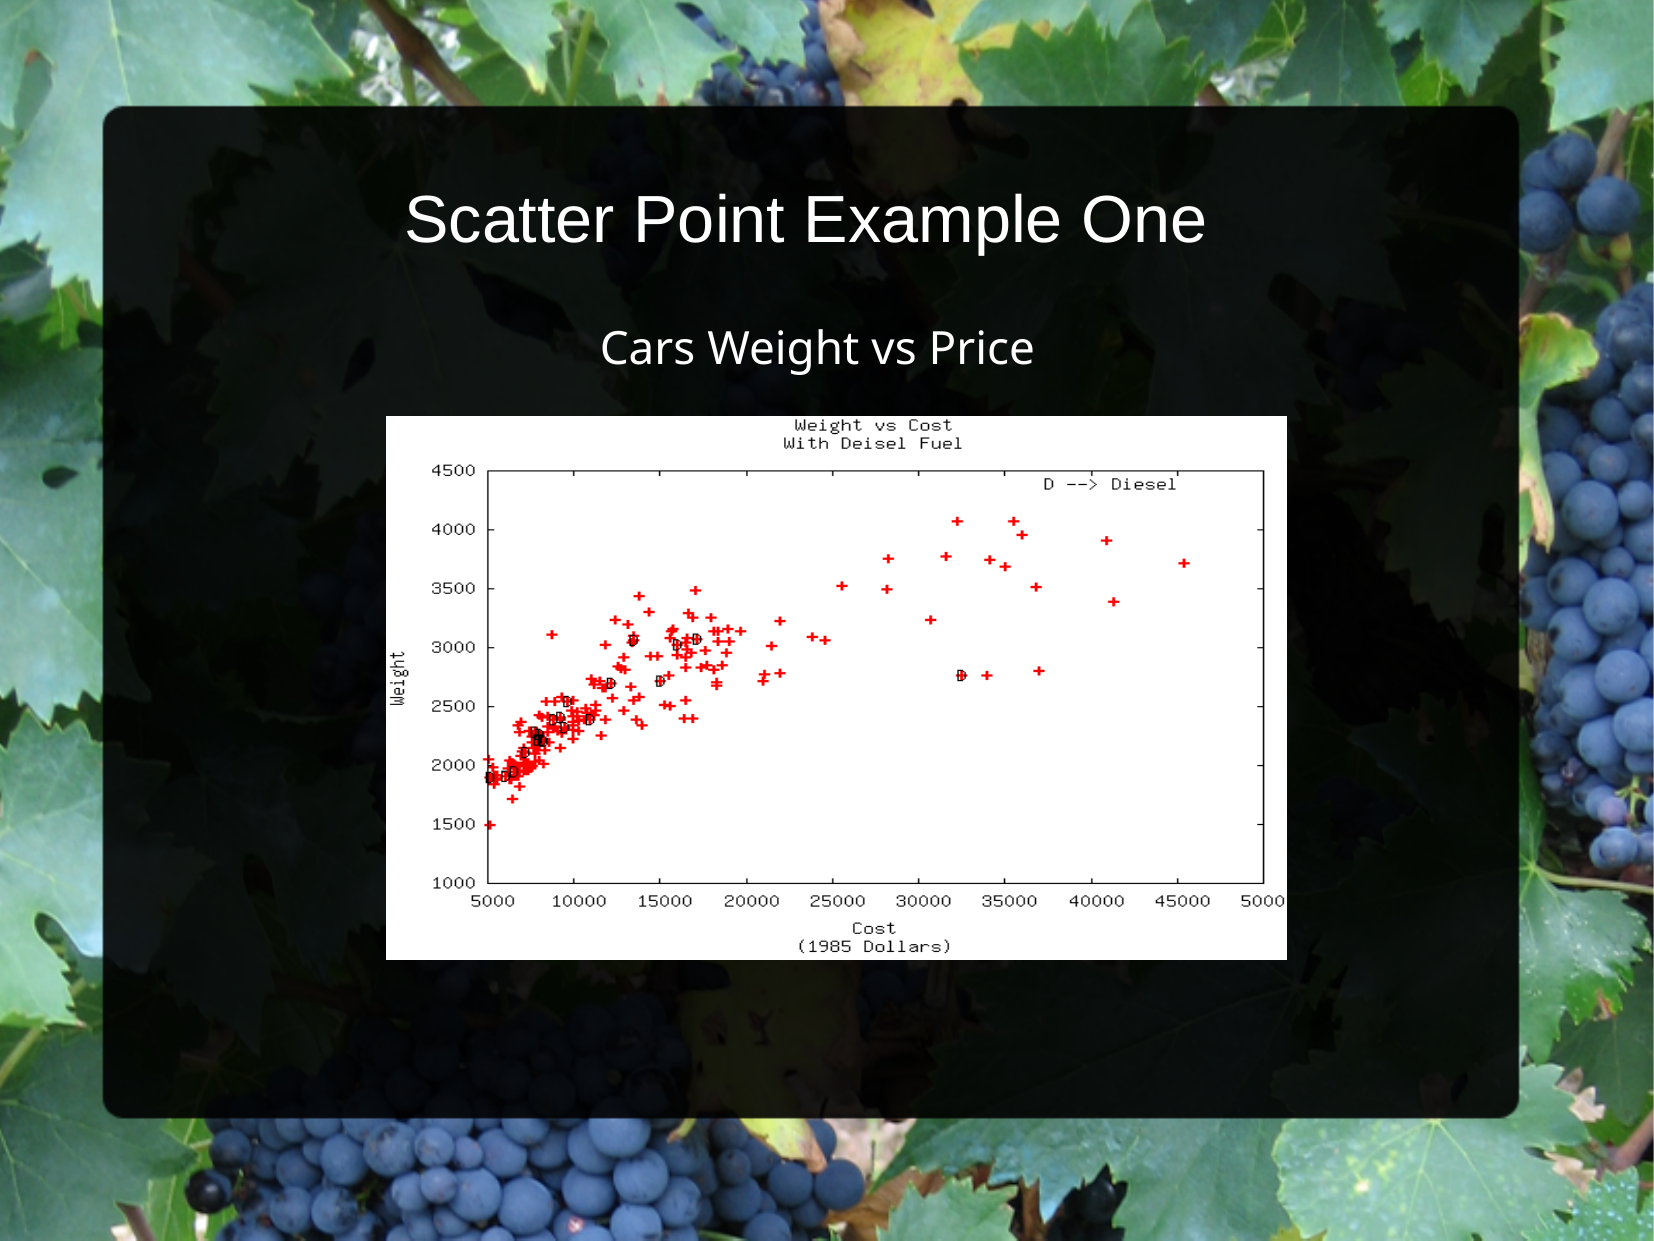

# Scatter Point Example One
Cars Weight vs Price